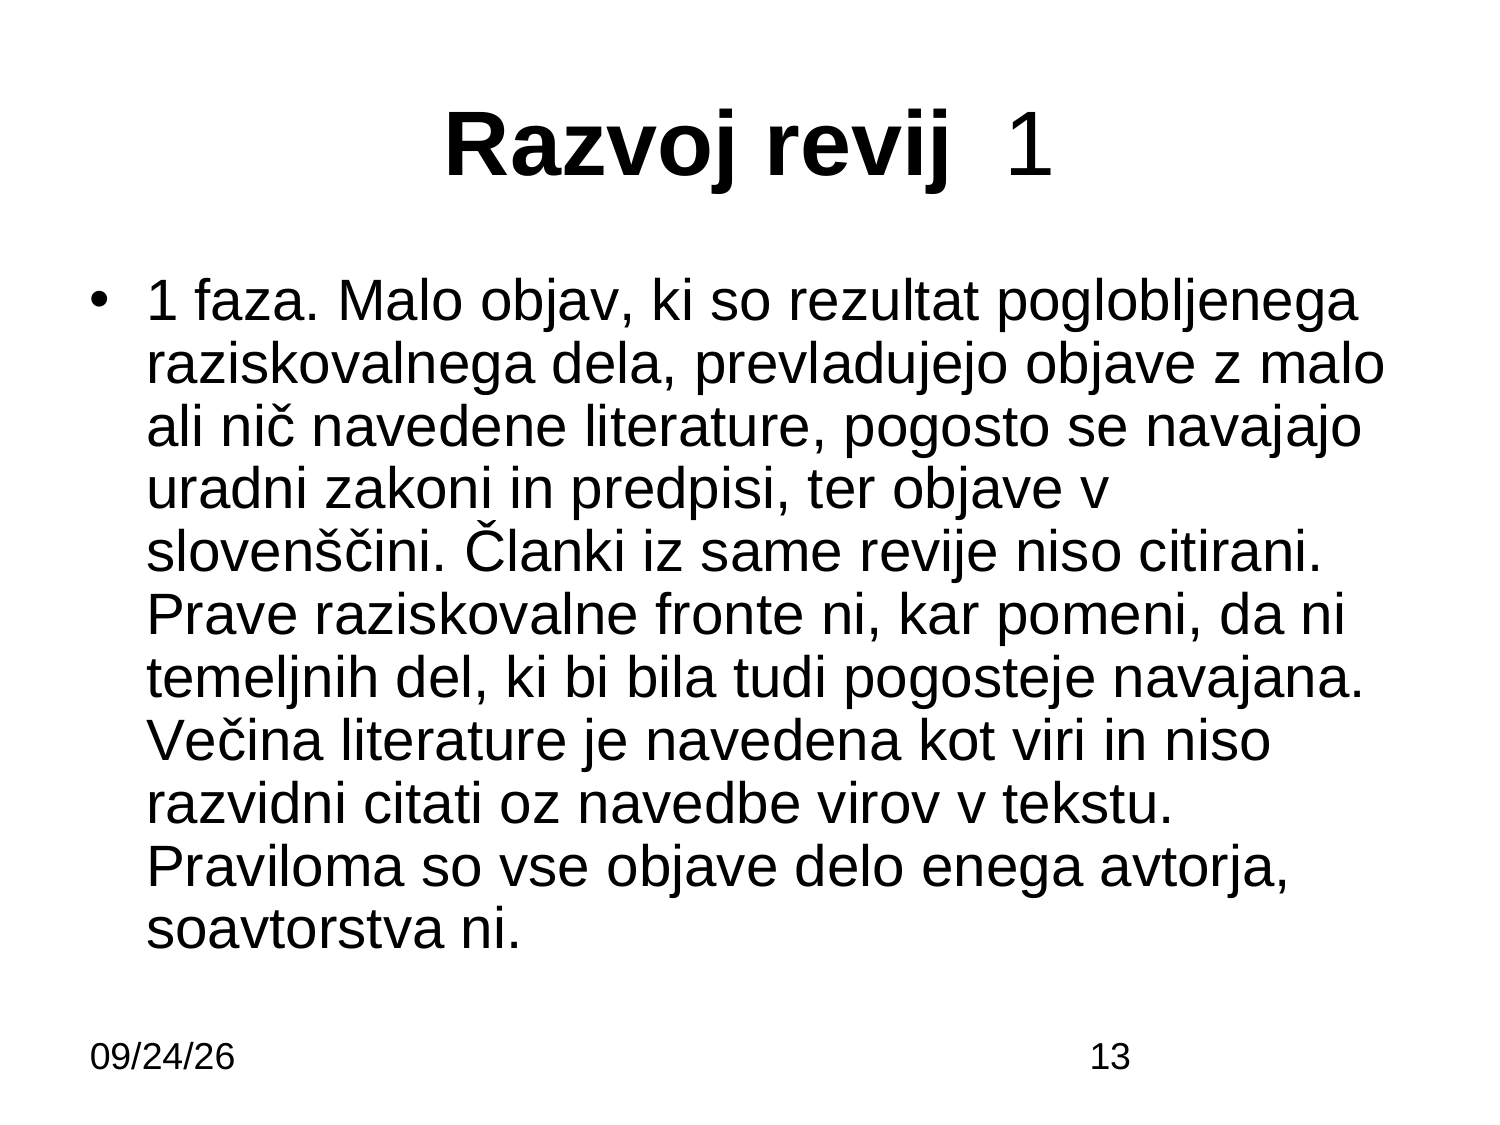

# Razvoj revij 1
1 faza. Malo objav, ki so rezultat poglobljenega raziskovalnega dela, prevladujejo objave z malo ali nič navedene literature, pogosto se navajajo uradni zakoni in predpisi, ter objave v slovenščini. Članki iz same revije niso citirani. Prave raziskovalne fronte ni, kar pomeni, da ni temeljnih del, ki bi bila tudi pogosteje navajana. Večina literature je navedena kot viri in niso razvidni citati oz navedbe virov v tekstu. Praviloma so vse objave delo enega avtorja, soavtorstva ni.
13